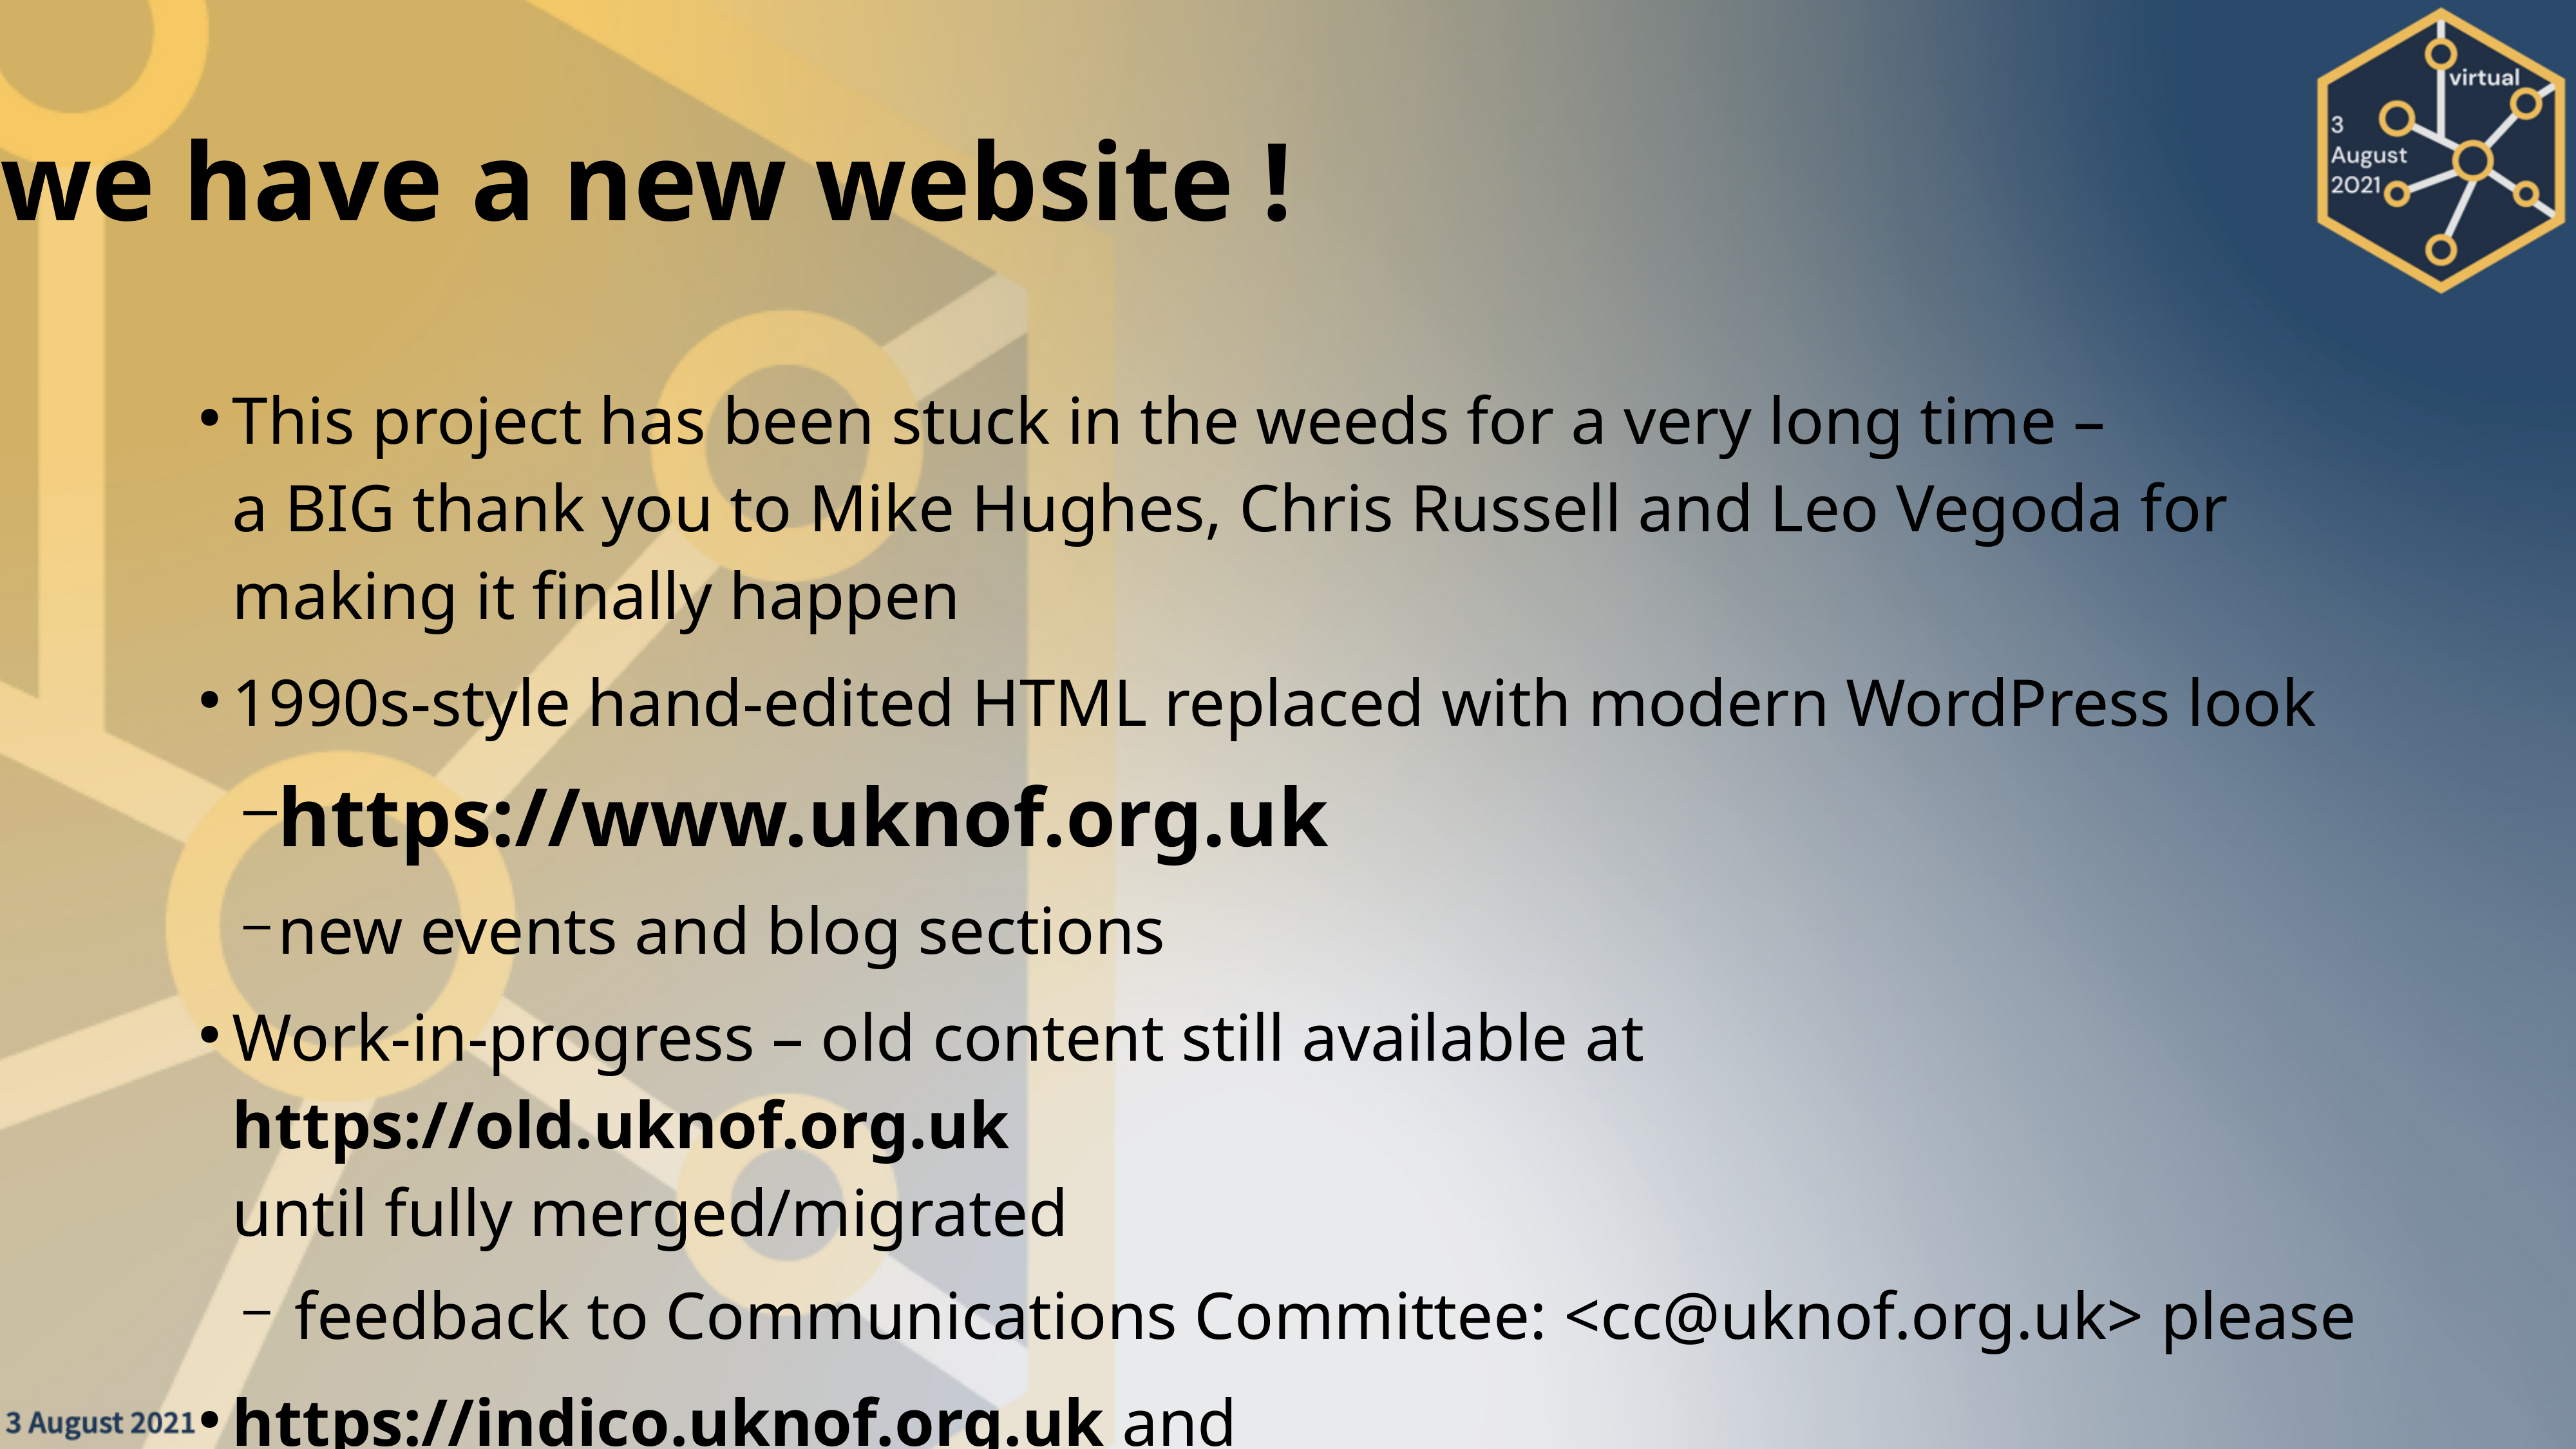

# we have a new website !
This project has been stuck in the weeds for a very long time –
a BIG thank you to Mike Hughes, Chris Russell and Leo Vegoda for making it finally happen
1990s-style hand-edited HTML replaced with modern WordPress look
https://www.uknof.org.uk
new events and blog sections
Work-in-progress – old content still available at https://old.uknof.org.uk
until fully merged/migrated
 feedback to Communications Committee: <cc@uknof.org.uk> please
https://indico.uknof.org.uk and http://www.youtube.com/user/uknofconf
remain as definitive UKNOF meeting content archives